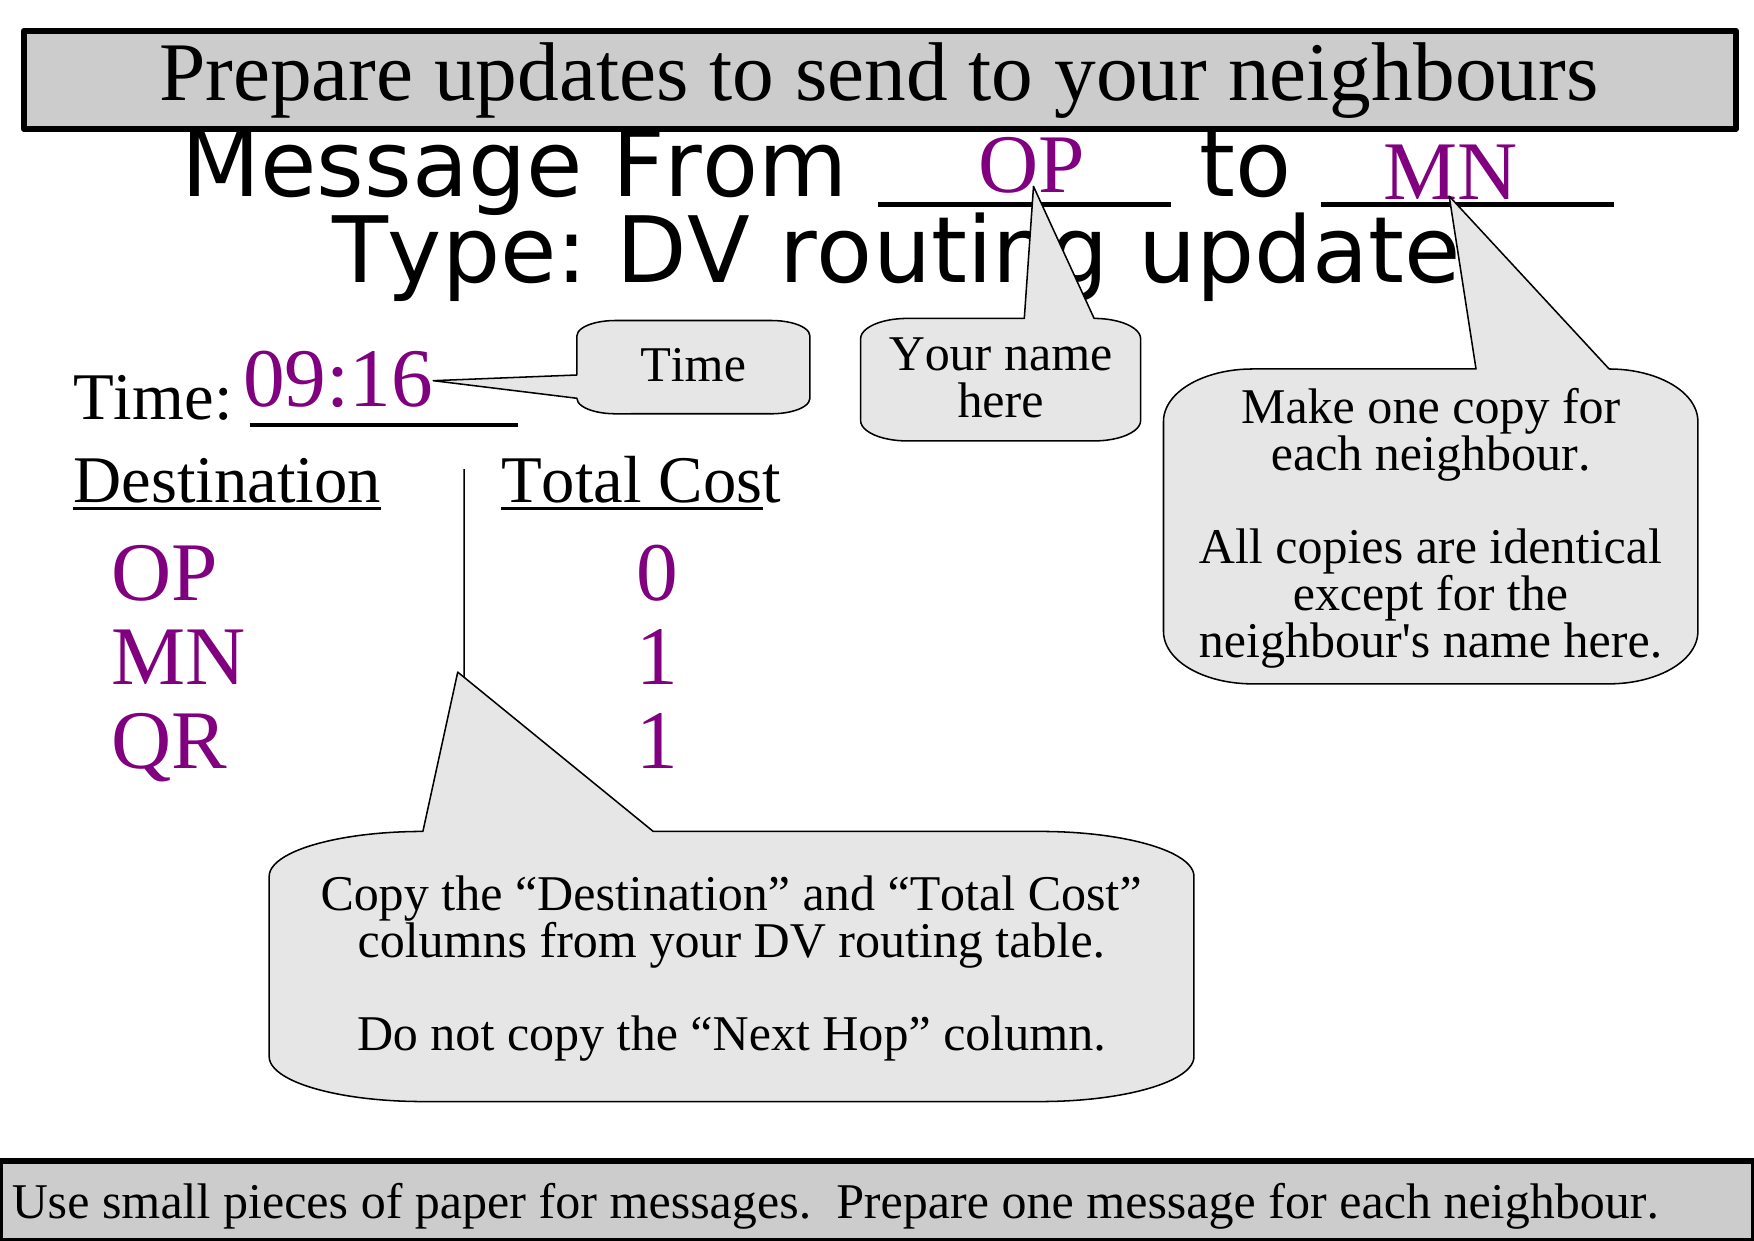

Prepare updates to send to your neighbours
# Message From to Type: DV routing update
OP
MN
Your name here
Time
09:16
Time:
Destination		Total Cost
Make one copy for each neighbour.
All copies are identical except for the neighbour's name here.
OP						0
MN						1
QR						1
Copy the “Destination” and “Total Cost” columns from your DV routing table.
Do not copy the “Next Hop” column.
Use small pieces of paper for messages. Prepare one message for each neighbour.